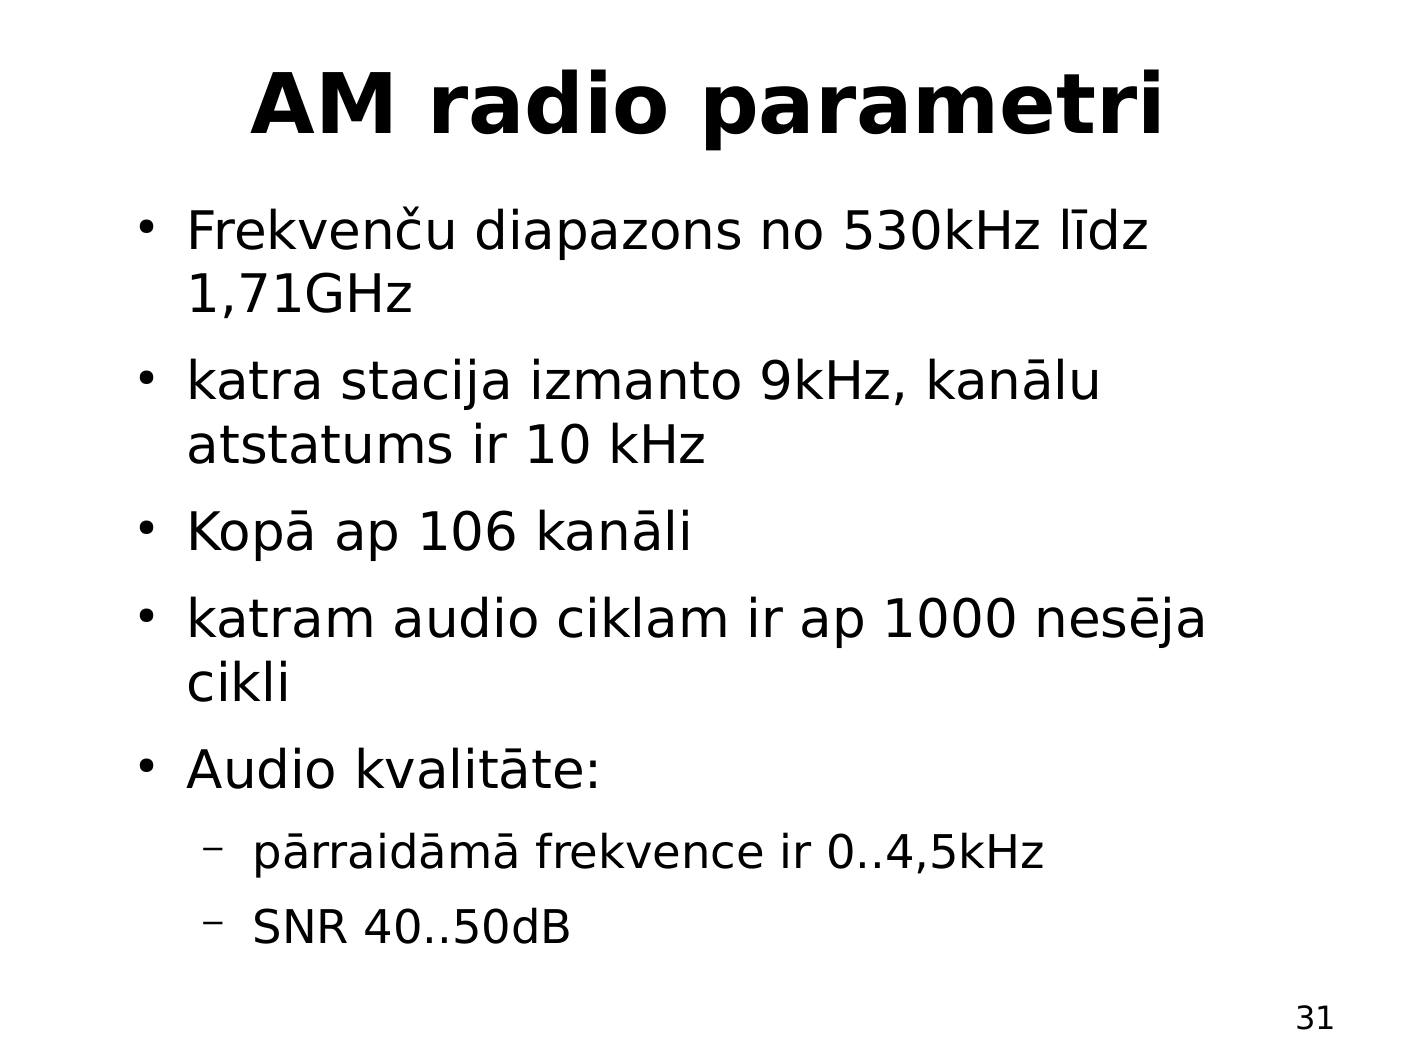

# AM radio parametri
Frekvenču diapazons no 530kHz līdz 1,71GHz
katra stacija izmanto 9kHz, kanālu atstatums ir 10 kHz
Kopā ap 106 kanāli
katram audio ciklam ir ap 1000 nesēja cikli
Audio kvalitāte:
pārraidāmā frekvence ir 0..4,5kHz
SNR 40..50dB